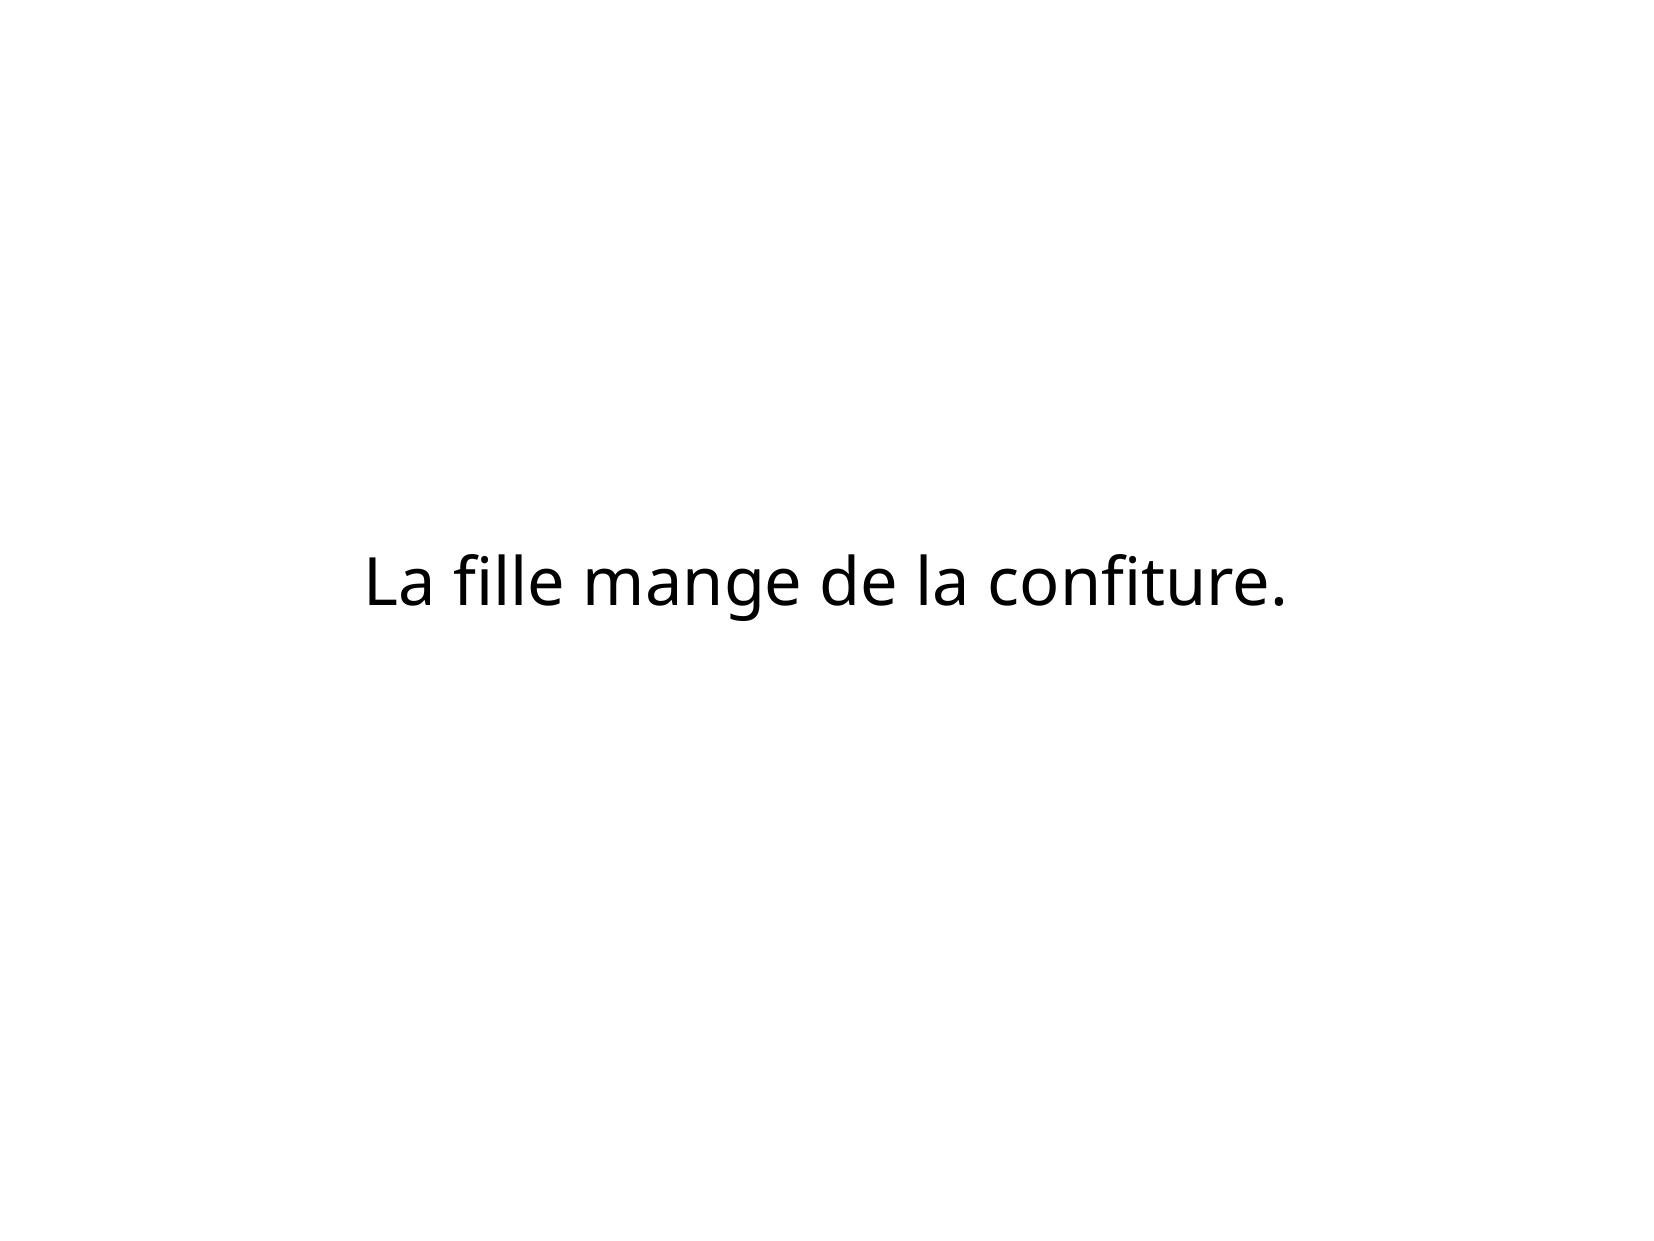

# La fille mange de la confiture.